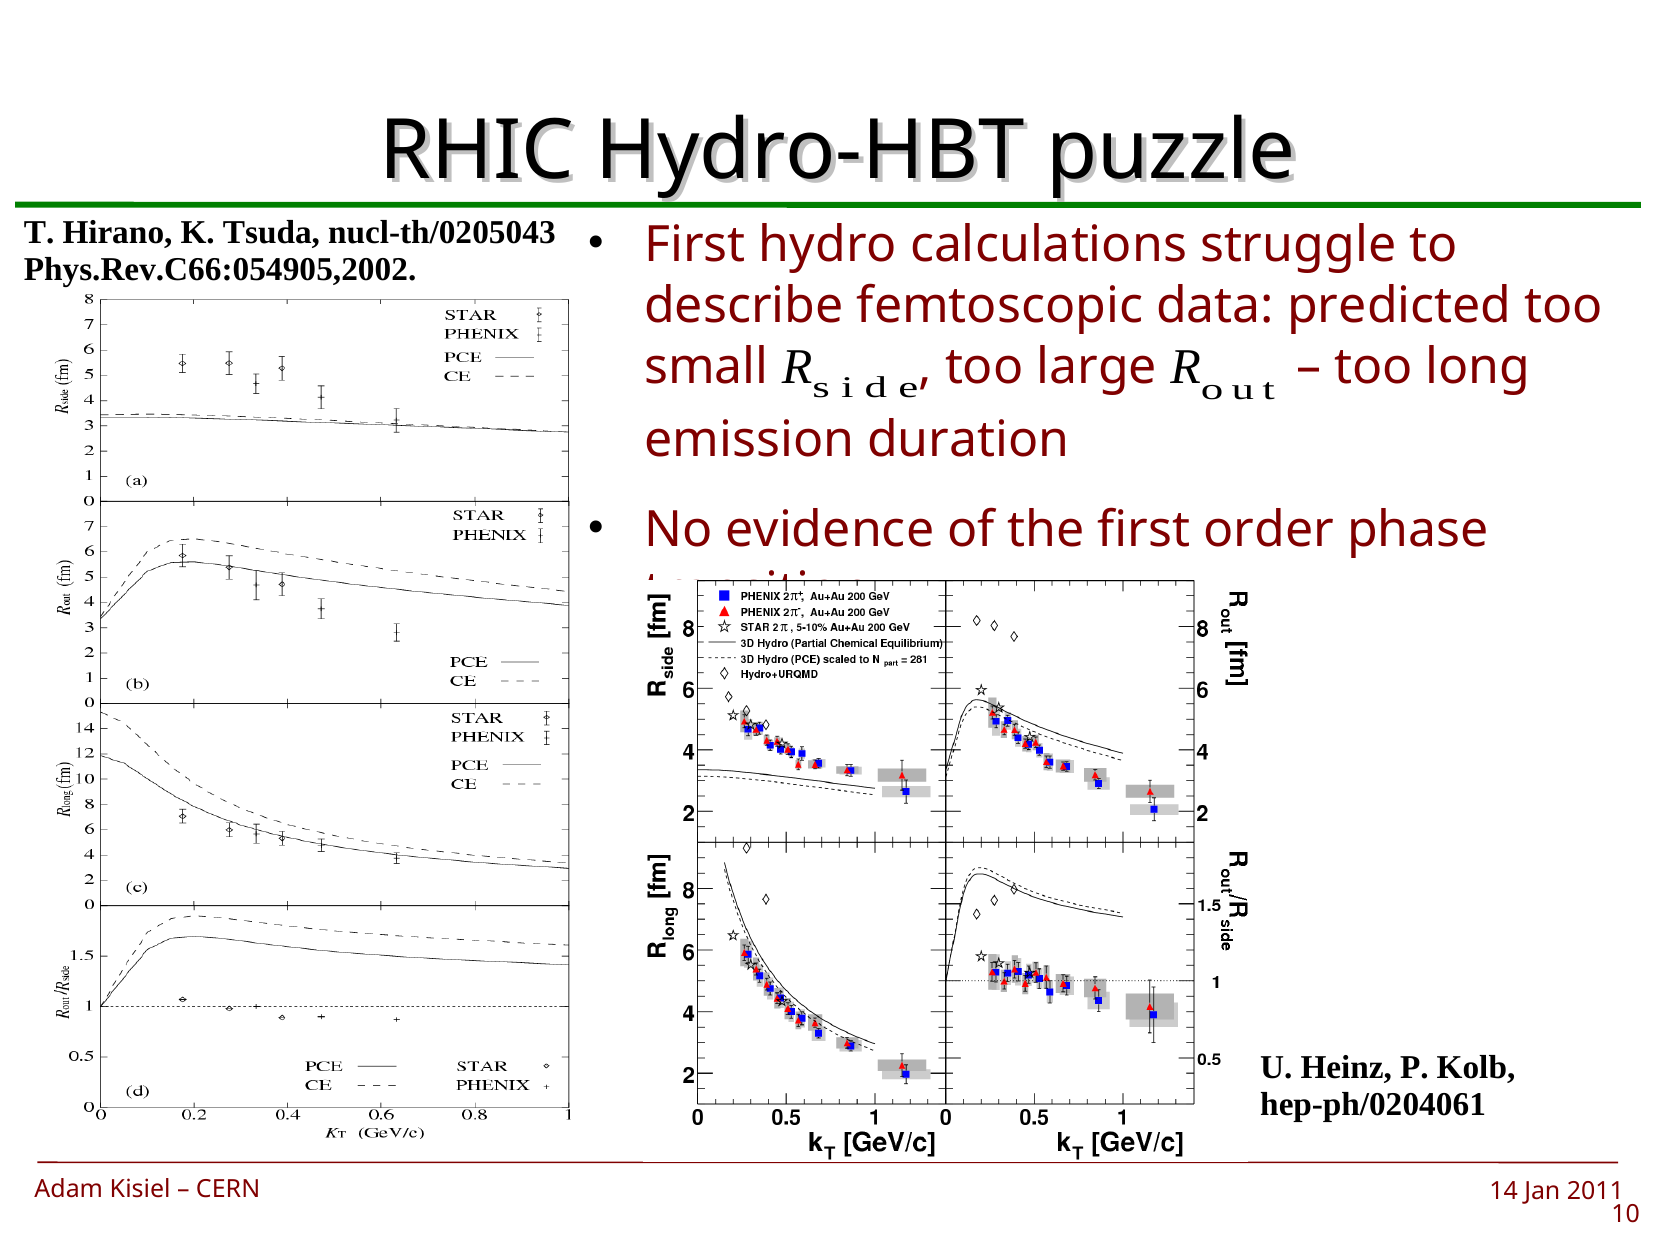

# RHIC Hydro-HBT puzzle
T. Hirano, K. Tsuda, nucl-th/0205043
Phys.Rev.C66:054905,2002.
First hydro calculations struggle to describe femtoscopic data: predicted too small Rs i d e, too large Rout – too long emission duration
No evidence of the first order phase transition
U. Heinz, P. Kolb,
hep-ph/0204061